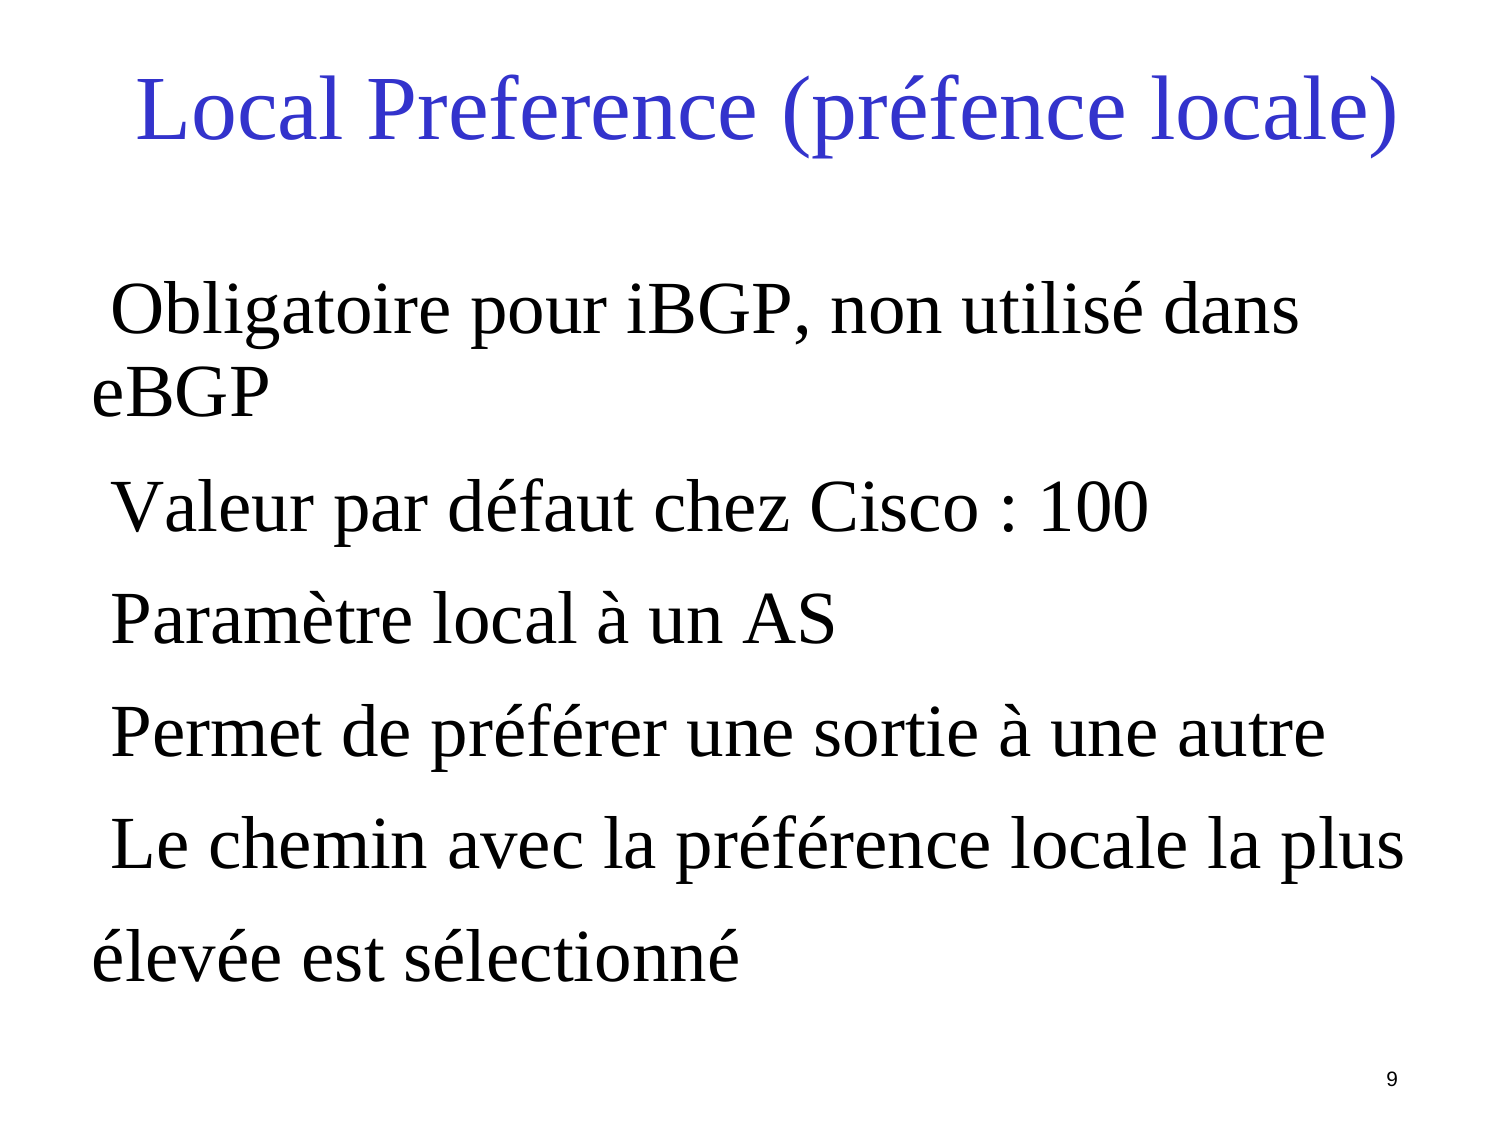

Local Preference (préfence locale)‏
 Obligatoire pour iBGP, non utilisé dans eBGP
 Valeur par défaut chez Cisco : 100
 Paramètre local à un AS
 Permet de préférer une sortie à une autre
 Le chemin avec la préférence locale la plus élevée est sélectionné